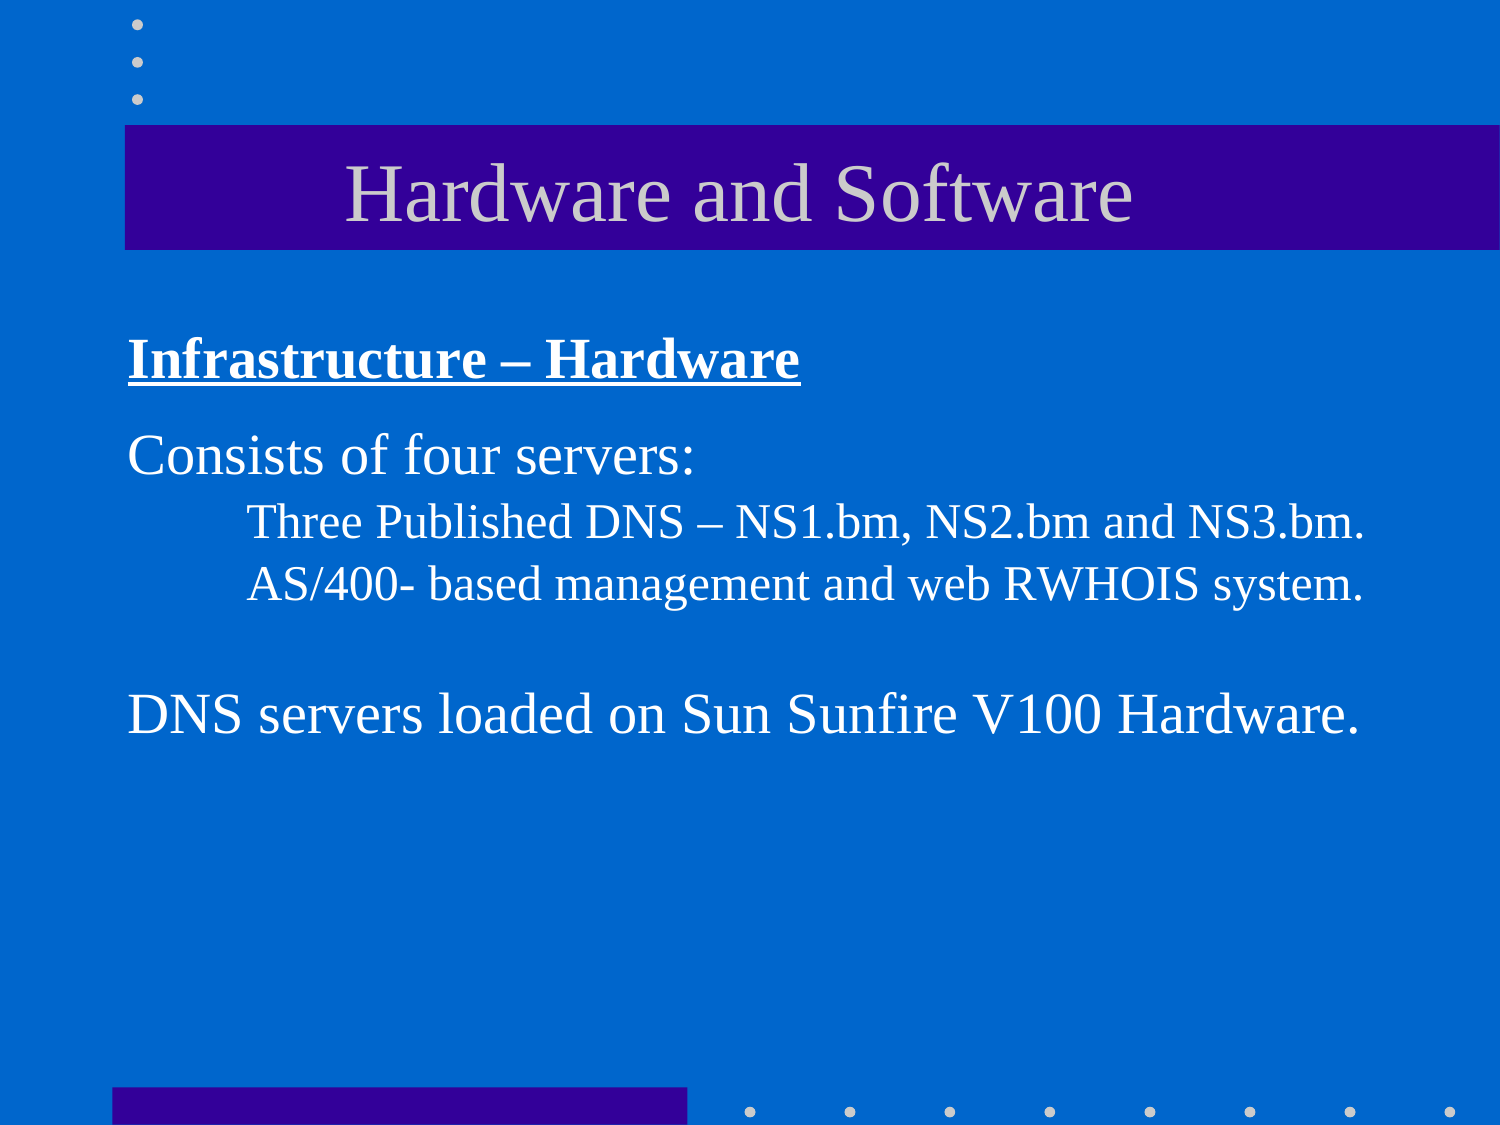

# Hardware and Software
Infrastructure – Hardware
Consists of four servers:
Three Published DNS – NS1.bm, NS2.bm and NS3.bm.
AS/400- based management and web RWHOIS system.
DNS servers loaded on Sun Sunfire V100 Hardware.